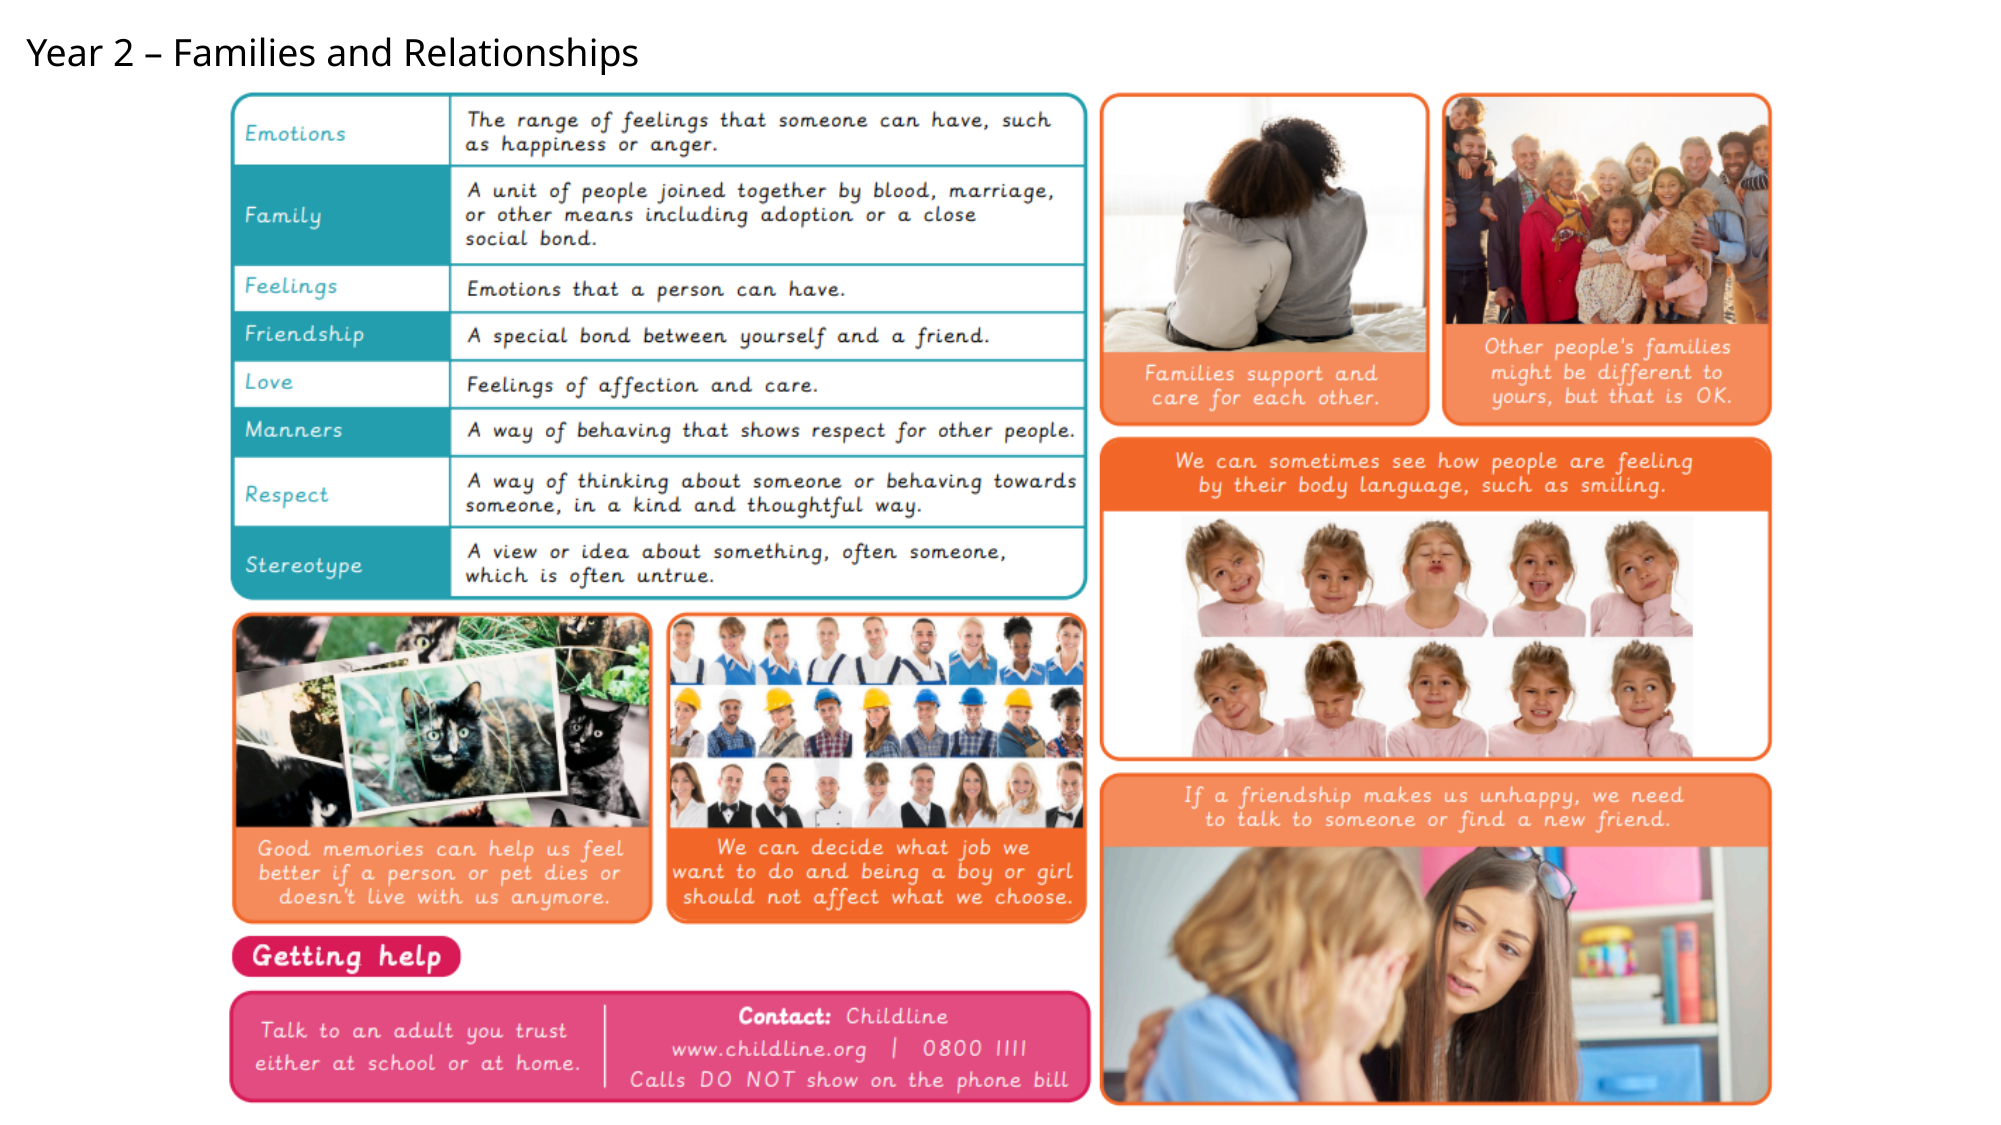

# Year 2 – Families and Relationships